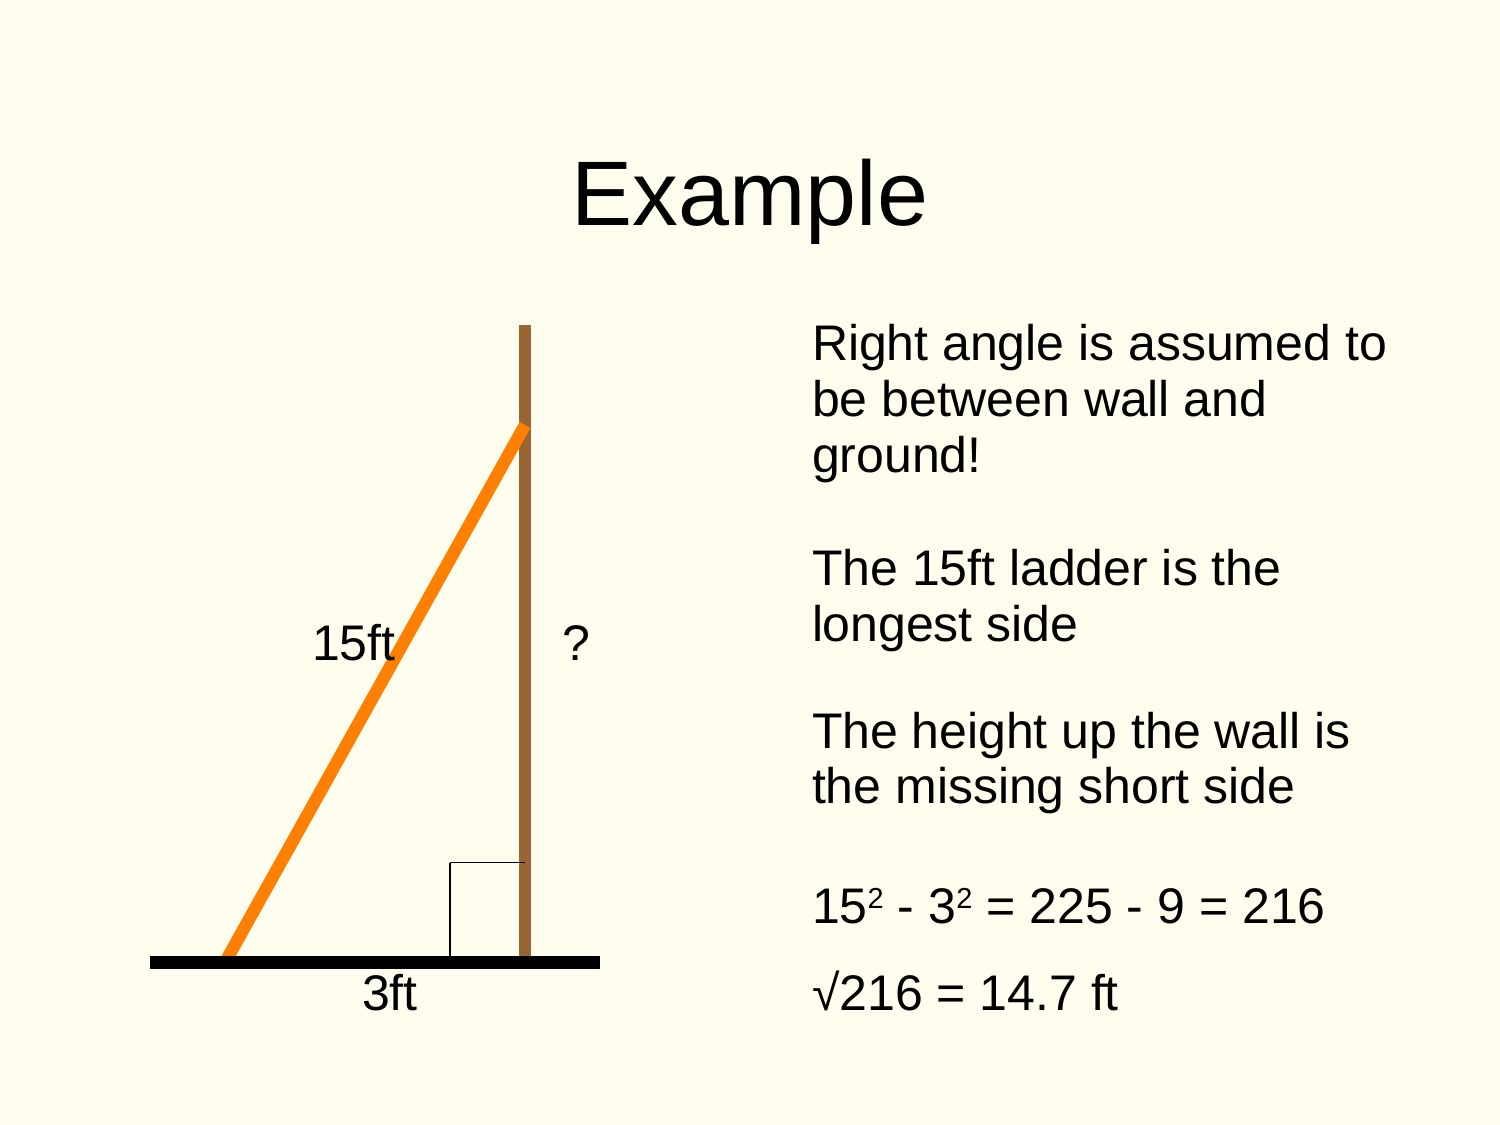

# Example
Right angle is assumed to be between wall and ground!
The 15ft ladder is the longest side
15ft
?
The height up the wall is the missing short side
152 - 32 = 225 - 9 = 216
3ft
√216 = 14.7 ft